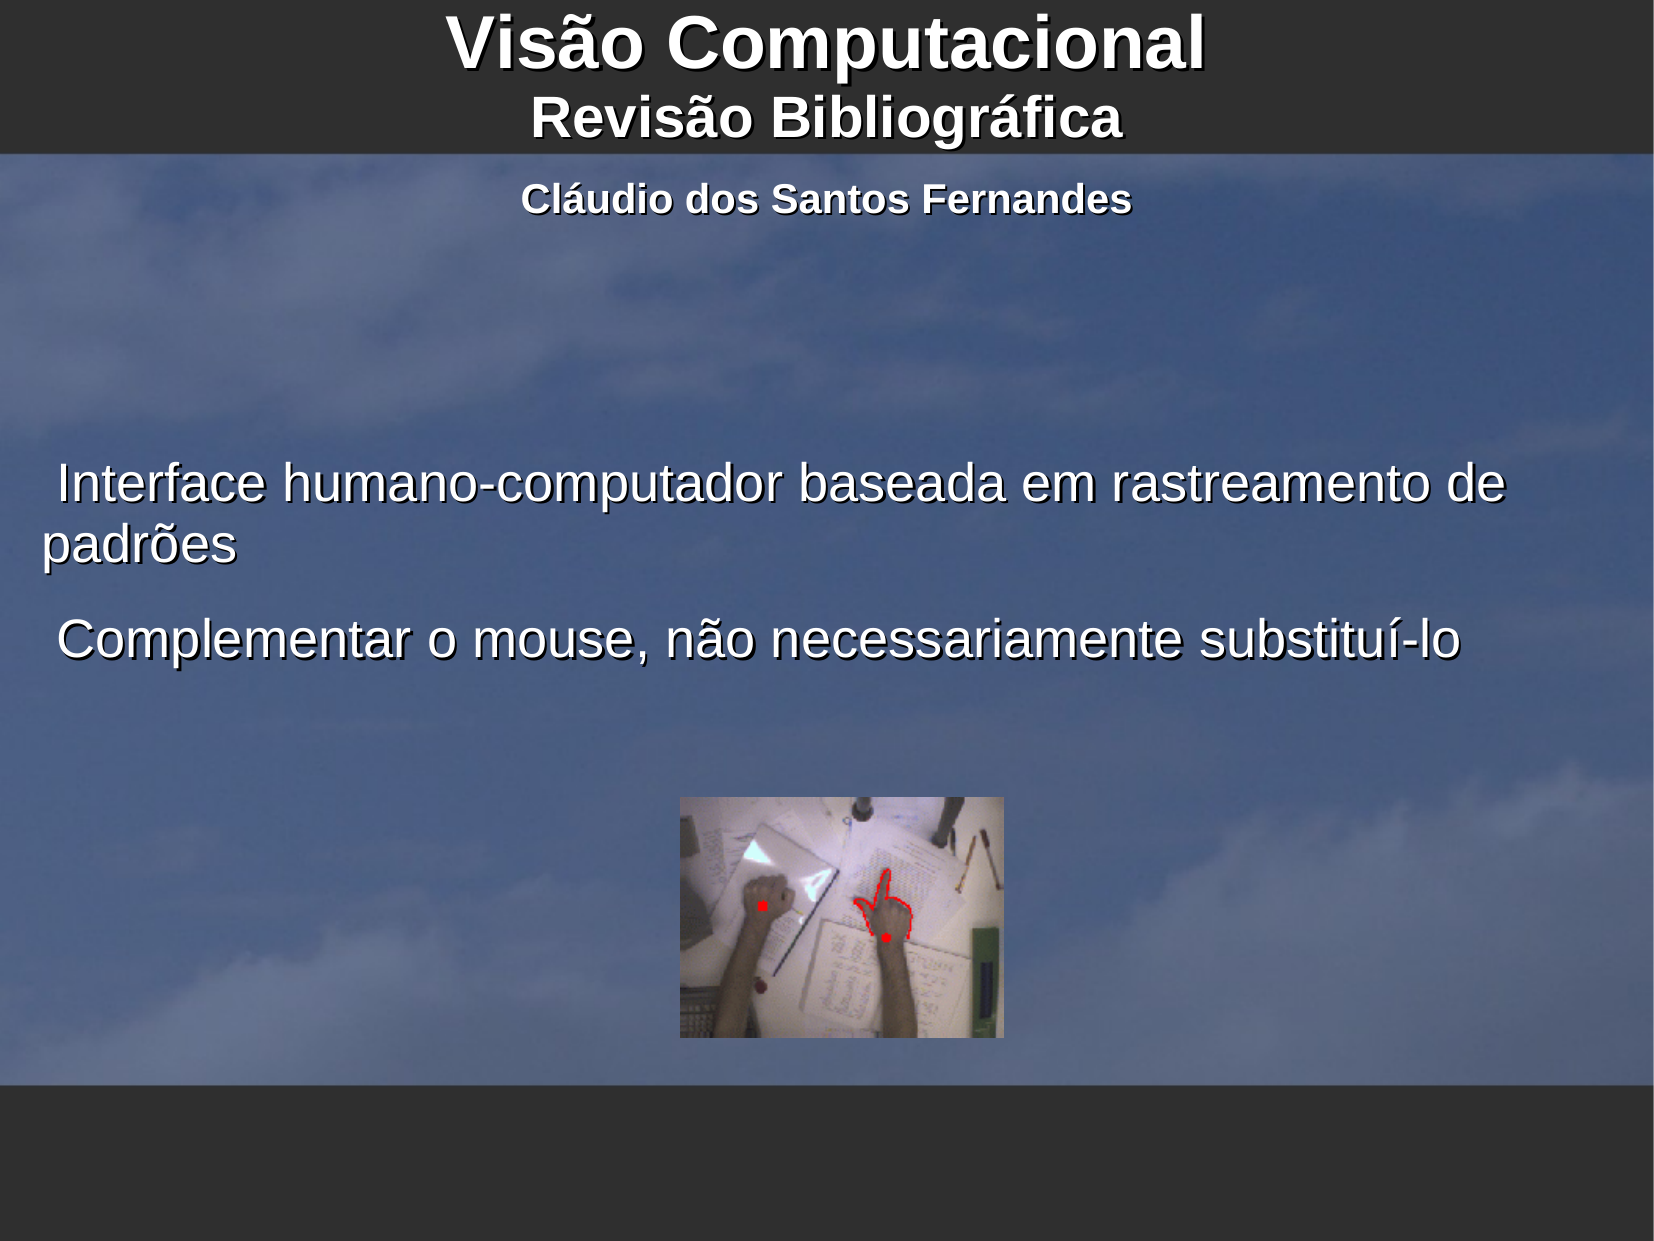

# Visão Computacional Revisão Bibliográfica
Cláudio dos Santos Fernandes
 Interface humano-computador baseada em rastreamento de padrões
 Complementar o mouse, não necessariamente substituí-lo